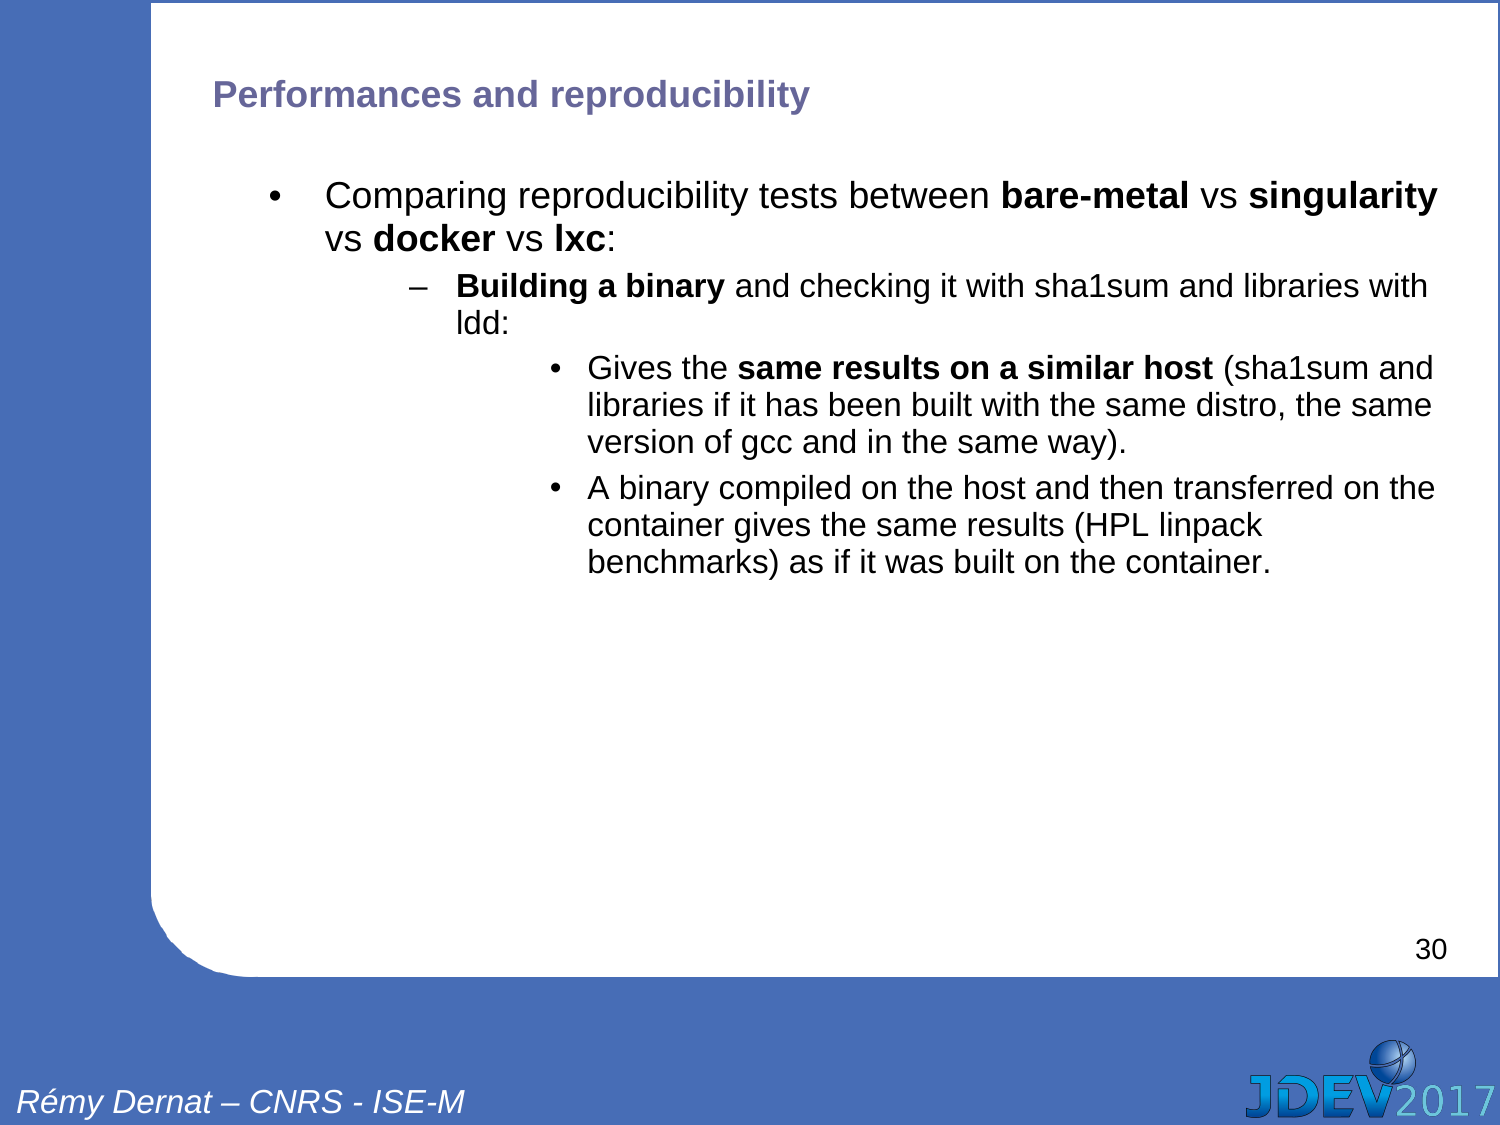

# Performances and reproducibility
Comparing reproducibility tests between bare-metal vs singularity vs docker vs lxc:
Building a binary and checking it with sha1sum and libraries with ldd:
Gives the same results on a similar host (sha1sum and libraries if it has been built with the same distro, the same version of gcc and in the same way).
A binary compiled on the host and then transferred on the container gives the same results (HPL linpack benchmarks) as if it was built on the container.
30
Rémy Dernat – CNRS - ISE-M